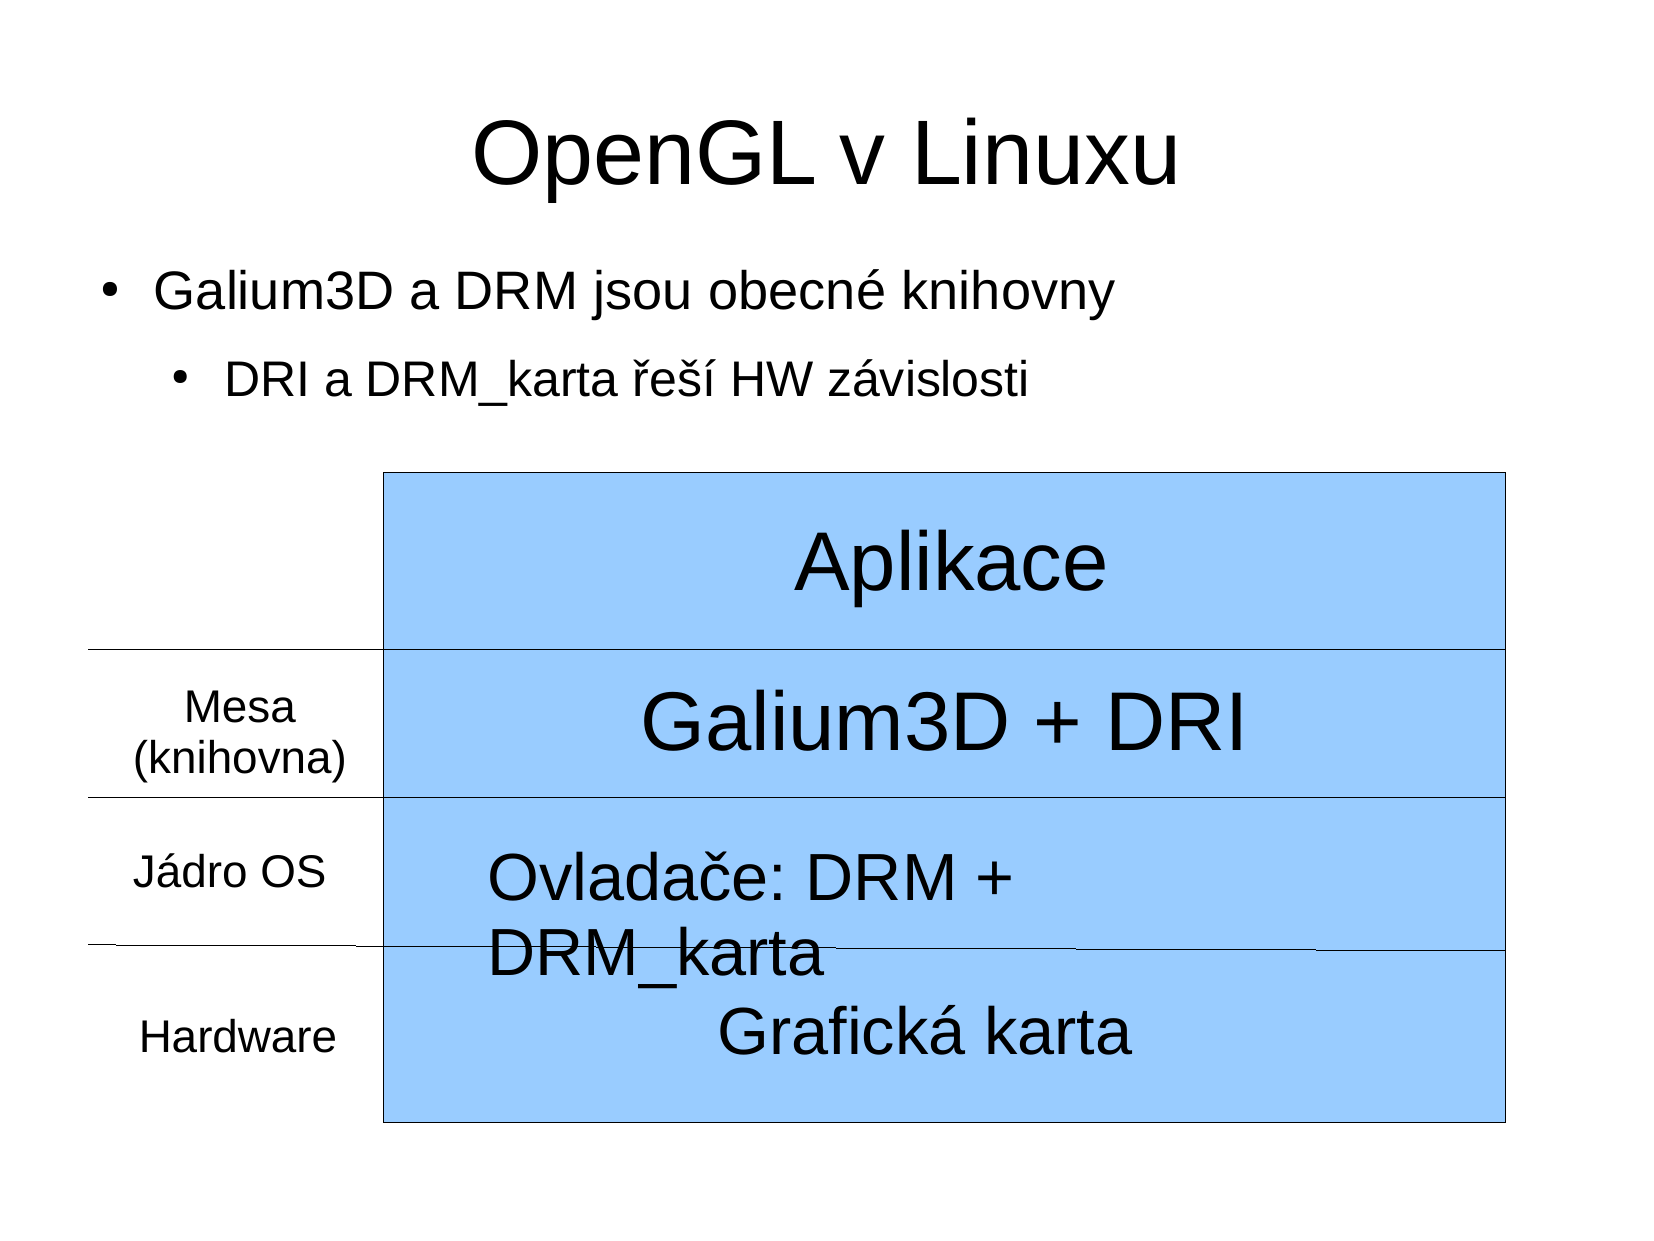

# OpenGL v Linuxu
Galium3D a DRM jsou obecné knihovny
DRI a DRM_karta řeší HW závislosti
Aplikace
Galium3D + DRI
Mesa (knihovna)
Ovladače: DRM + DRM_karta
Jádro OS
Grafická karta
Hardware